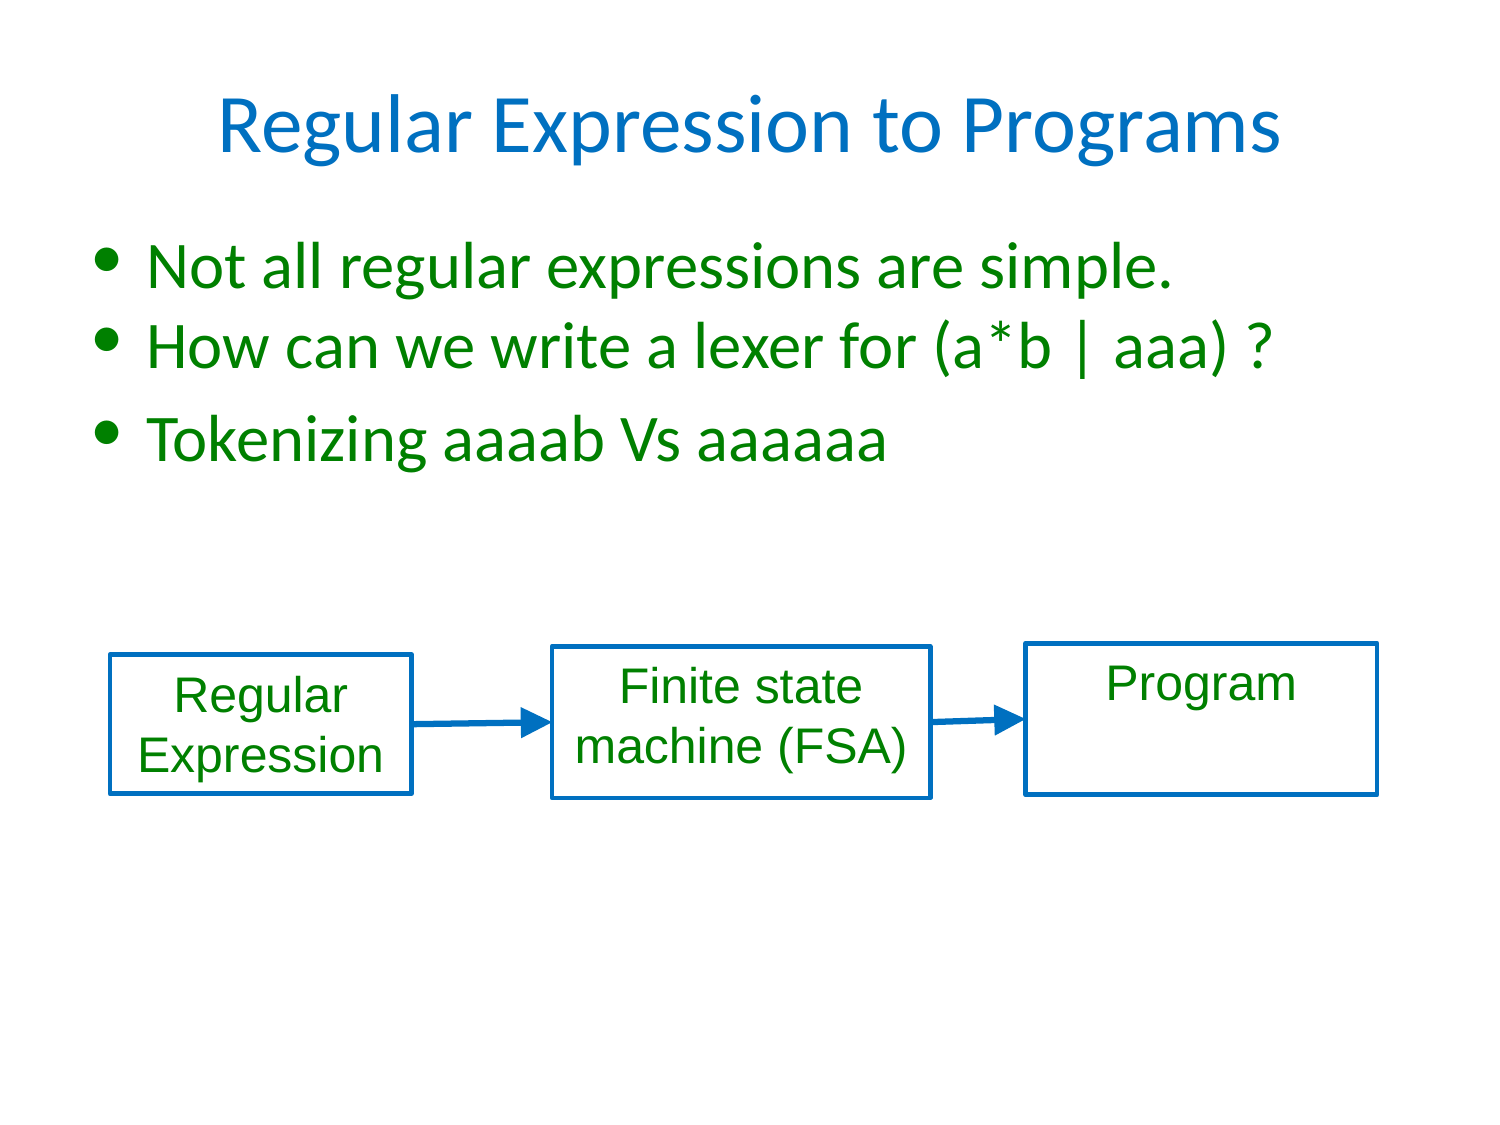

# Regular Expression to Programs
Not all regular expressions are simple.
How can we write a lexer for (a*b | aaa) ?
Tokenizing aaaab Vs aaaaaa
Program
Finite state machine (FSA)
Regular Expression